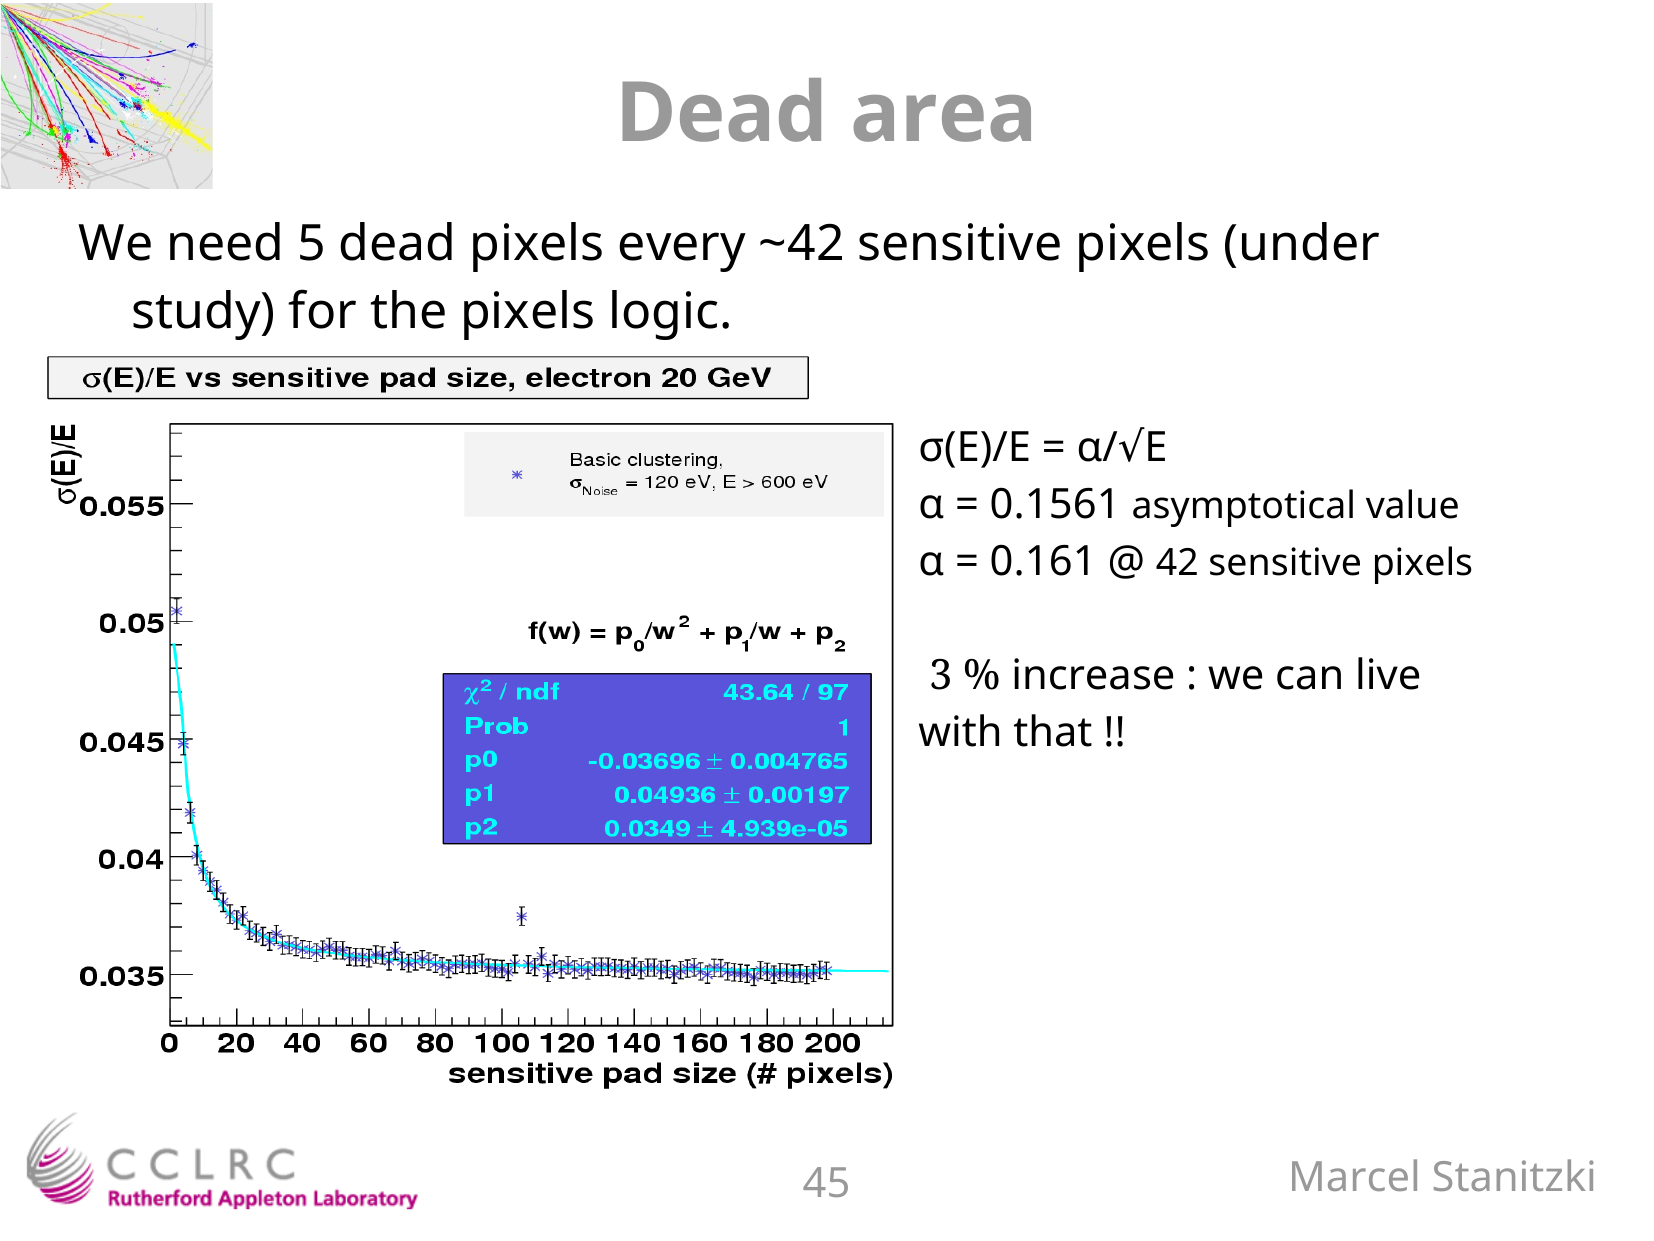

# Dead area
We need 5 dead pixels every ~42 sensitive pixels (under study) for the pixels logic.
σ(E)/E = α/√E
α = 0.1561 asymptotical value
α = 0.161 @ 42 sensitive pixels
 3 % increase : we can live
with that !!